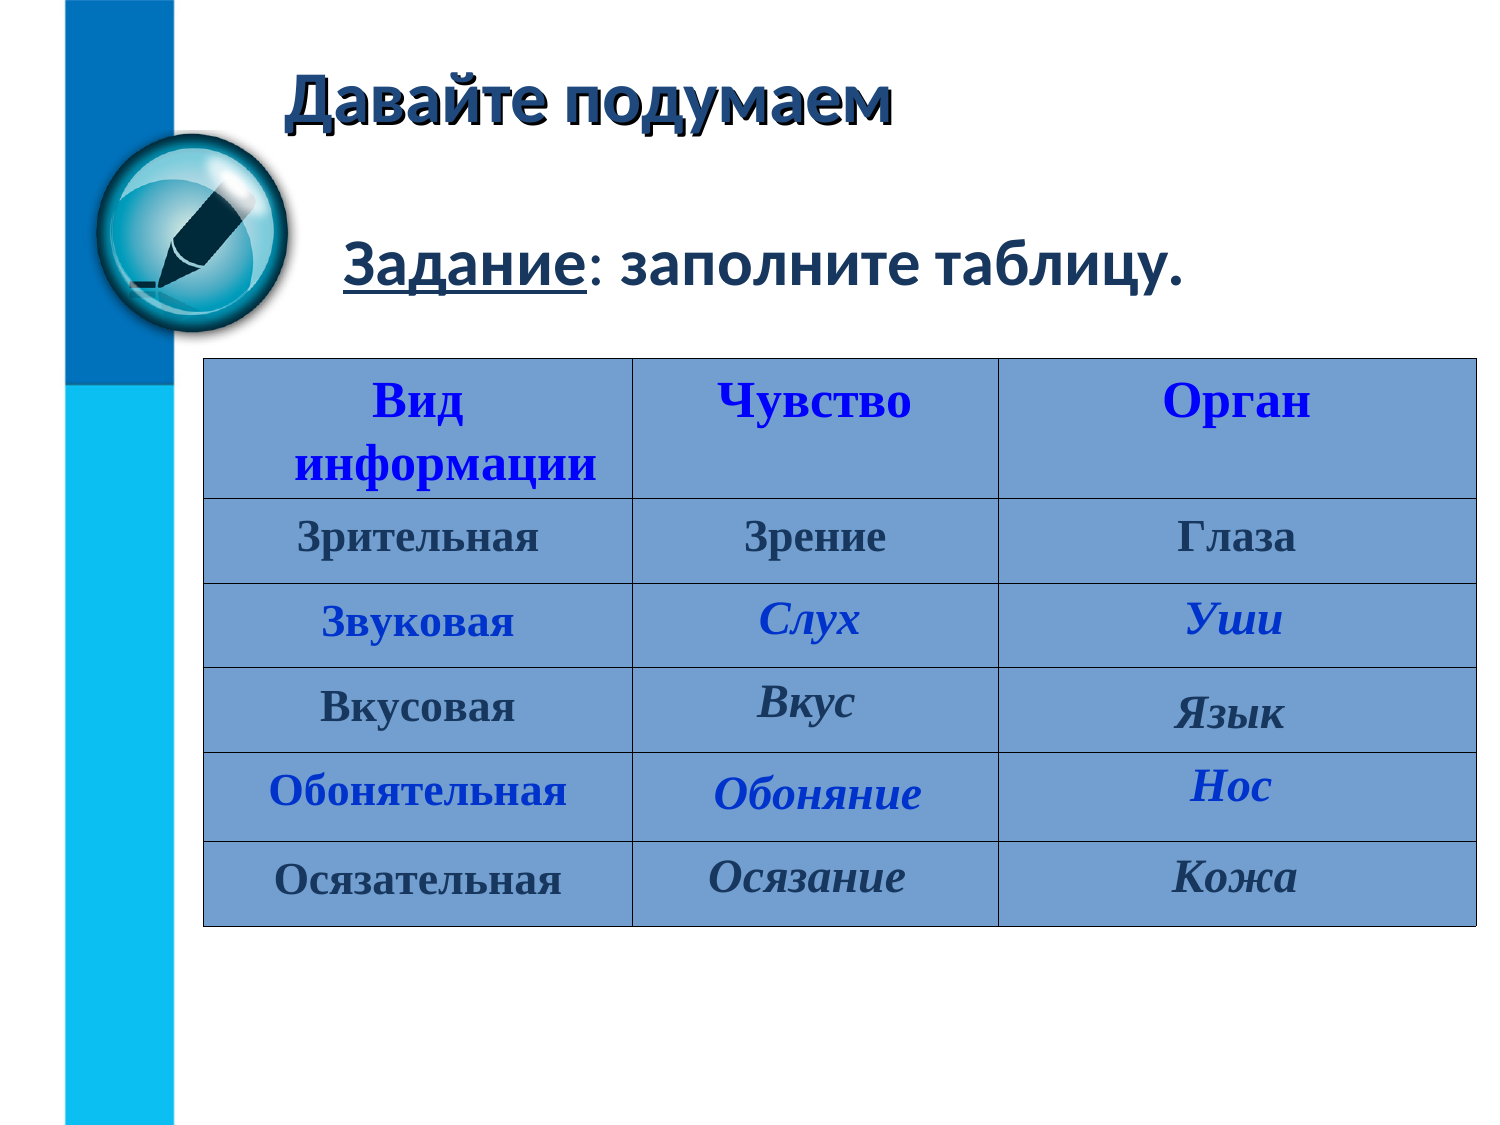

Давайте подумаем
# Задание: заполните таблицу.
| Вид информации | Чувство | Орган |
| --- | --- | --- |
| Зрительная | Зрение | Глаза |
| Звуковая | | |
| Вкусовая | | |
| Обонятельная | | |
| Осязательная | | |
Слух
Уши
Вкус
Язык
Нос
Обоняние
Осязание
Кожа